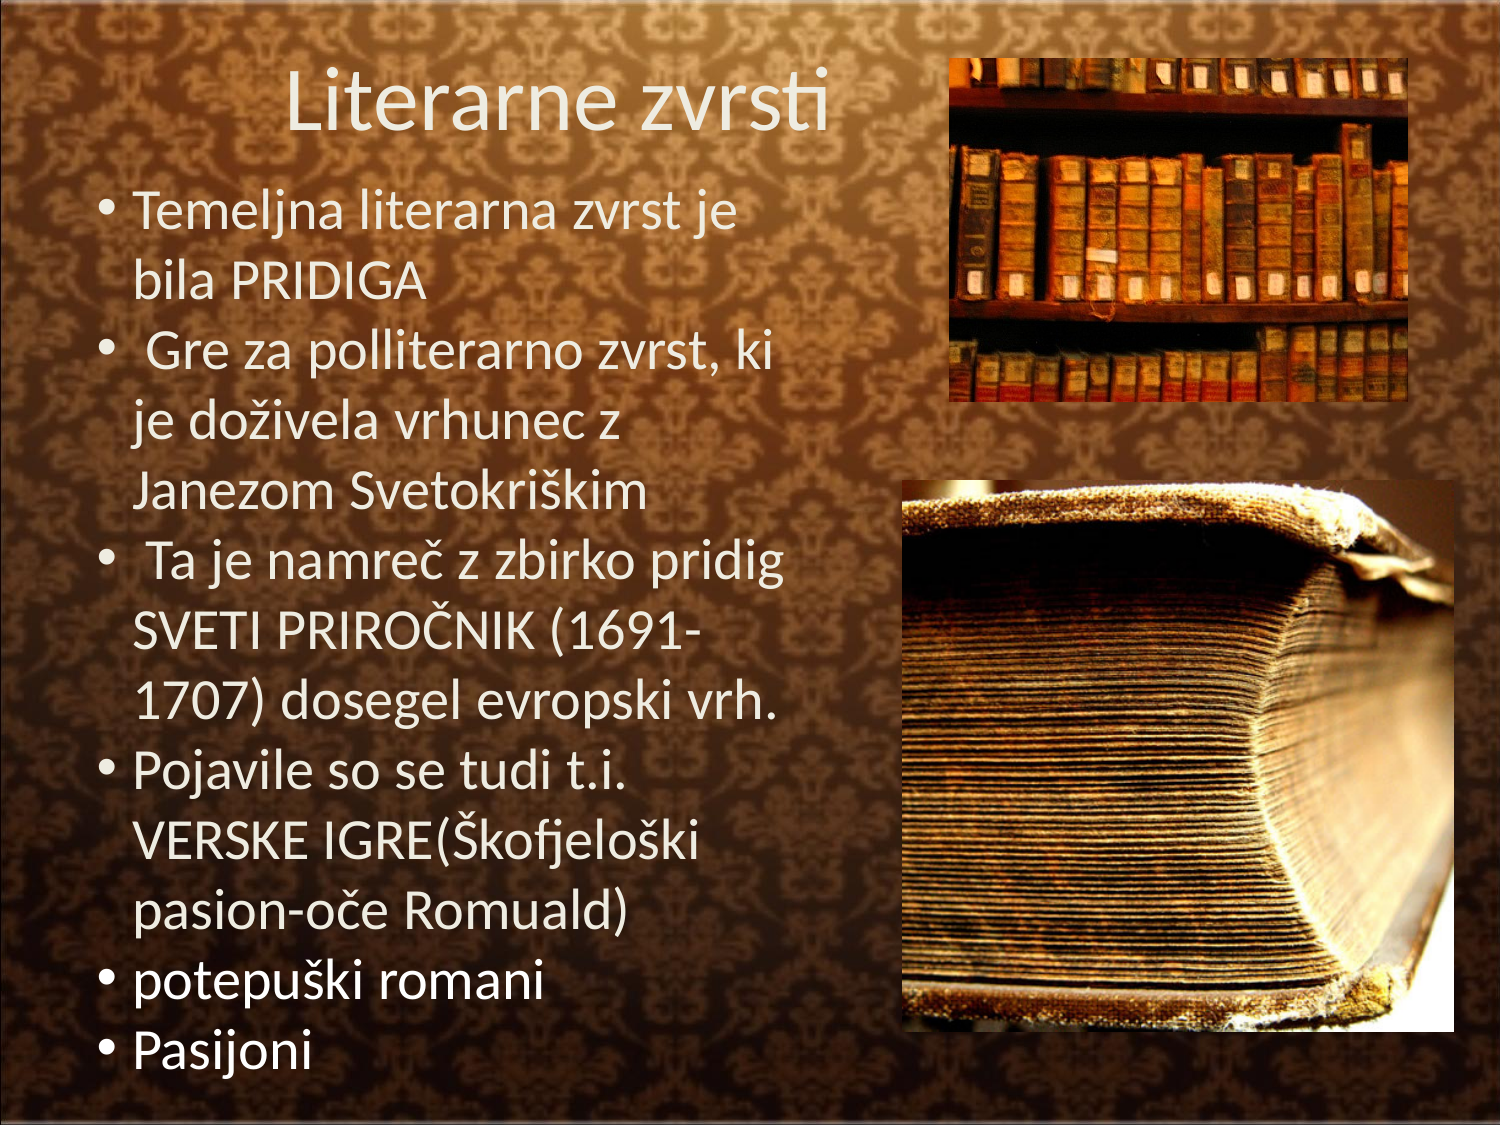

# Literarne zvrsti
Temeljna literarna zvrst je bila PRIDIGA
 Gre za polliterarno zvrst, ki je doživela vrhunec z Janezom Svetokriškim
 Ta je namreč z zbirko pridig SVETI PRIROČNIK (1691-1707) dosegel evropski vrh.
Pojavile so se tudi t.i. VERSKE IGRE(Škofjeloški pasion-oče Romuald)
potepuški romani
Pasijoni